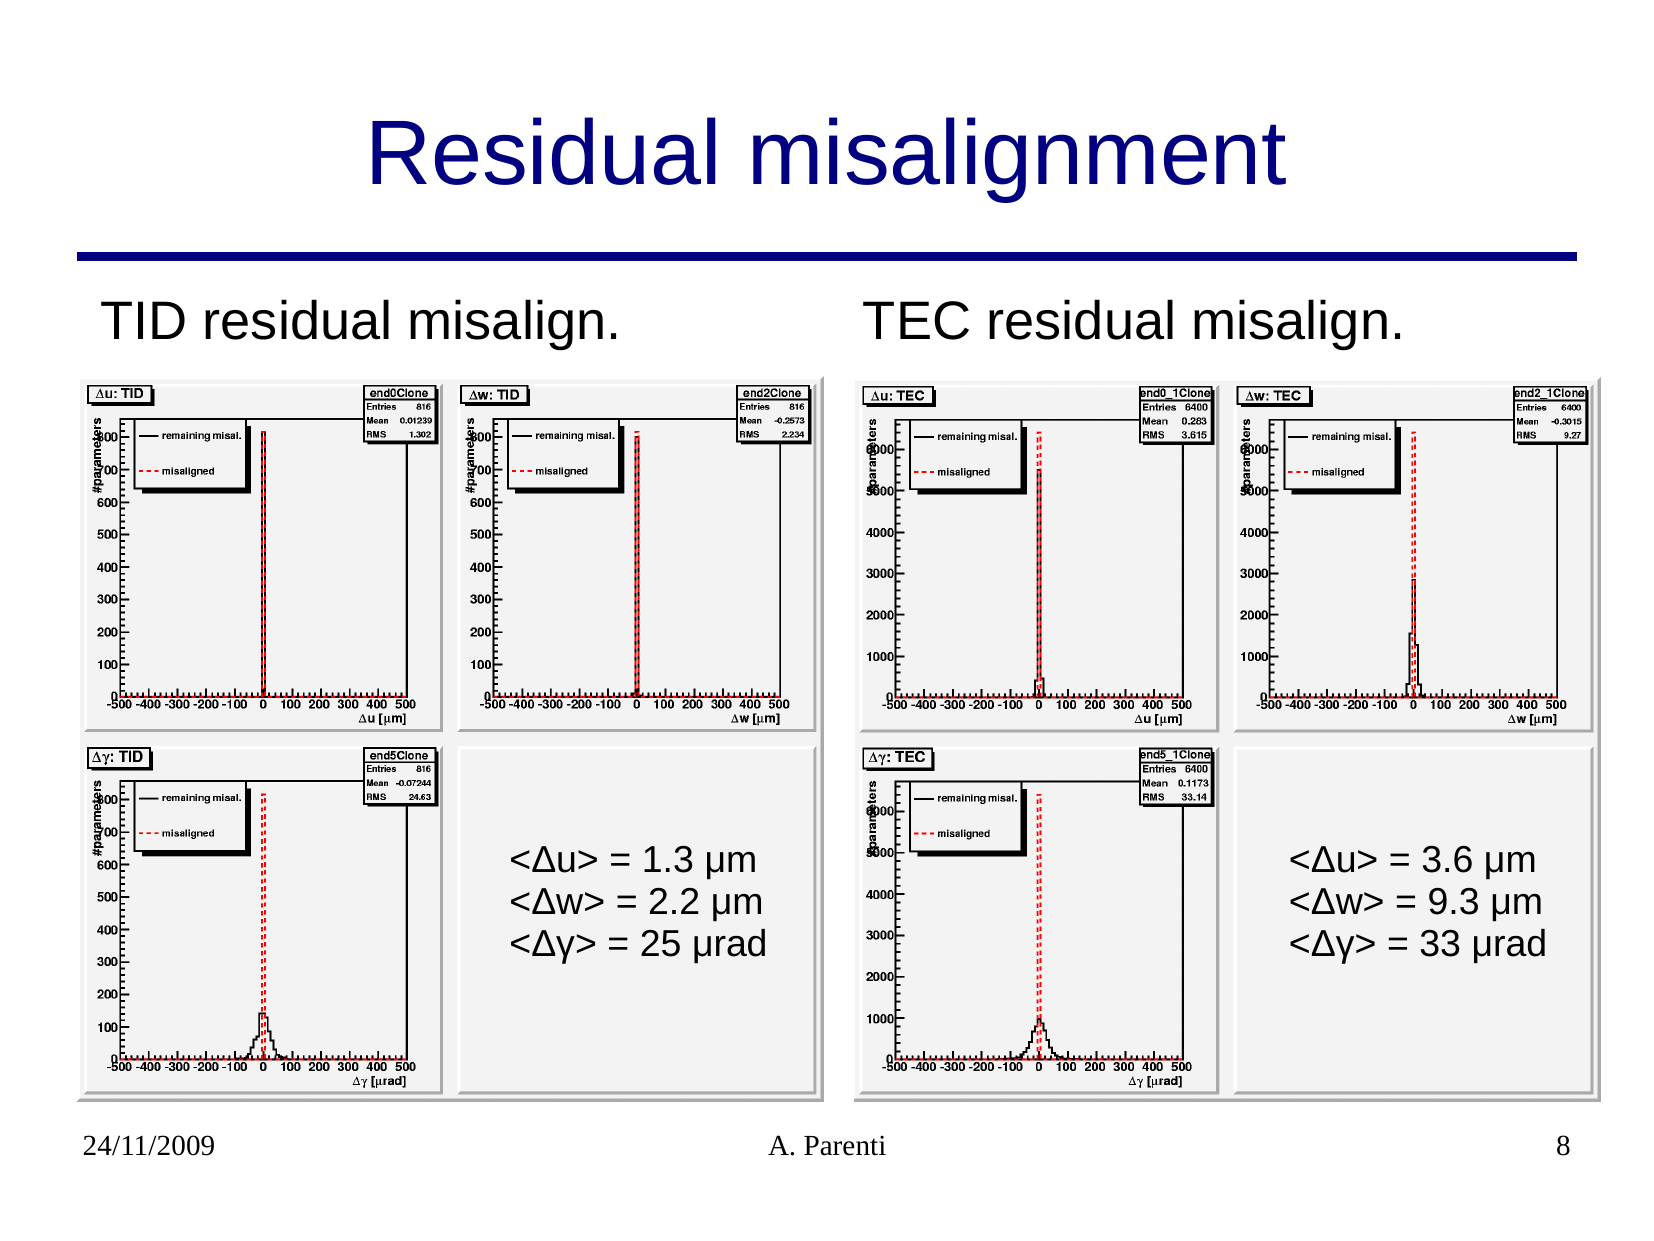

# Residual misalignment
TID residual misalign.
TEC residual misalign.
<Δu> = 1.3 μm
<Δw> = 2.2 μm
<Δγ> = 25 μrad
<Δu> = 3.6 μm
<Δw> = 9.3 μm
<Δγ> = 33 μrad
8